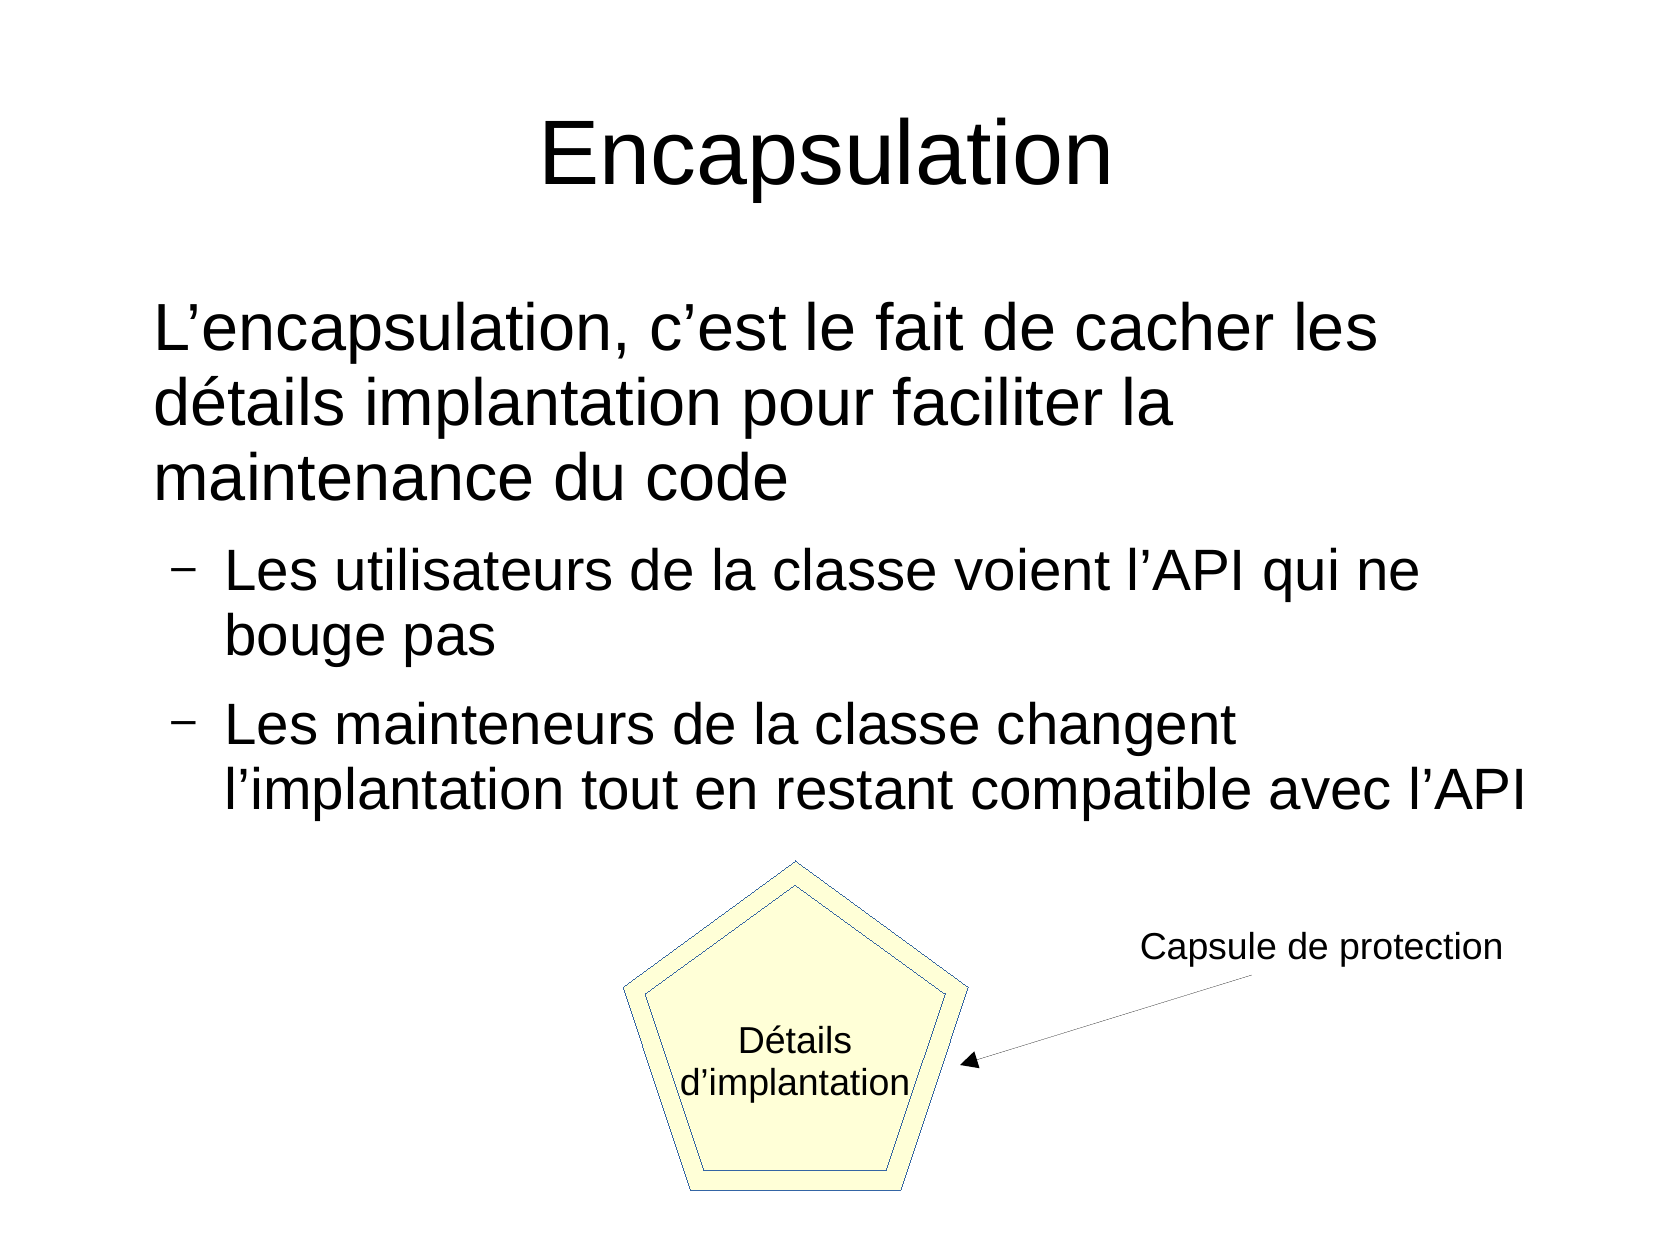

# Encapsulation
L’encapsulation, c’est le fait de cacher les détails implantation pour faciliter la maintenance du code
Les utilisateurs de la classe voient l’API qui ne bouge pas
Les mainteneurs de la classe changent l’implantation tout en restant compatible avec l’API
Détails
d’implantation
Détails
d’implantation
Capsule de protection